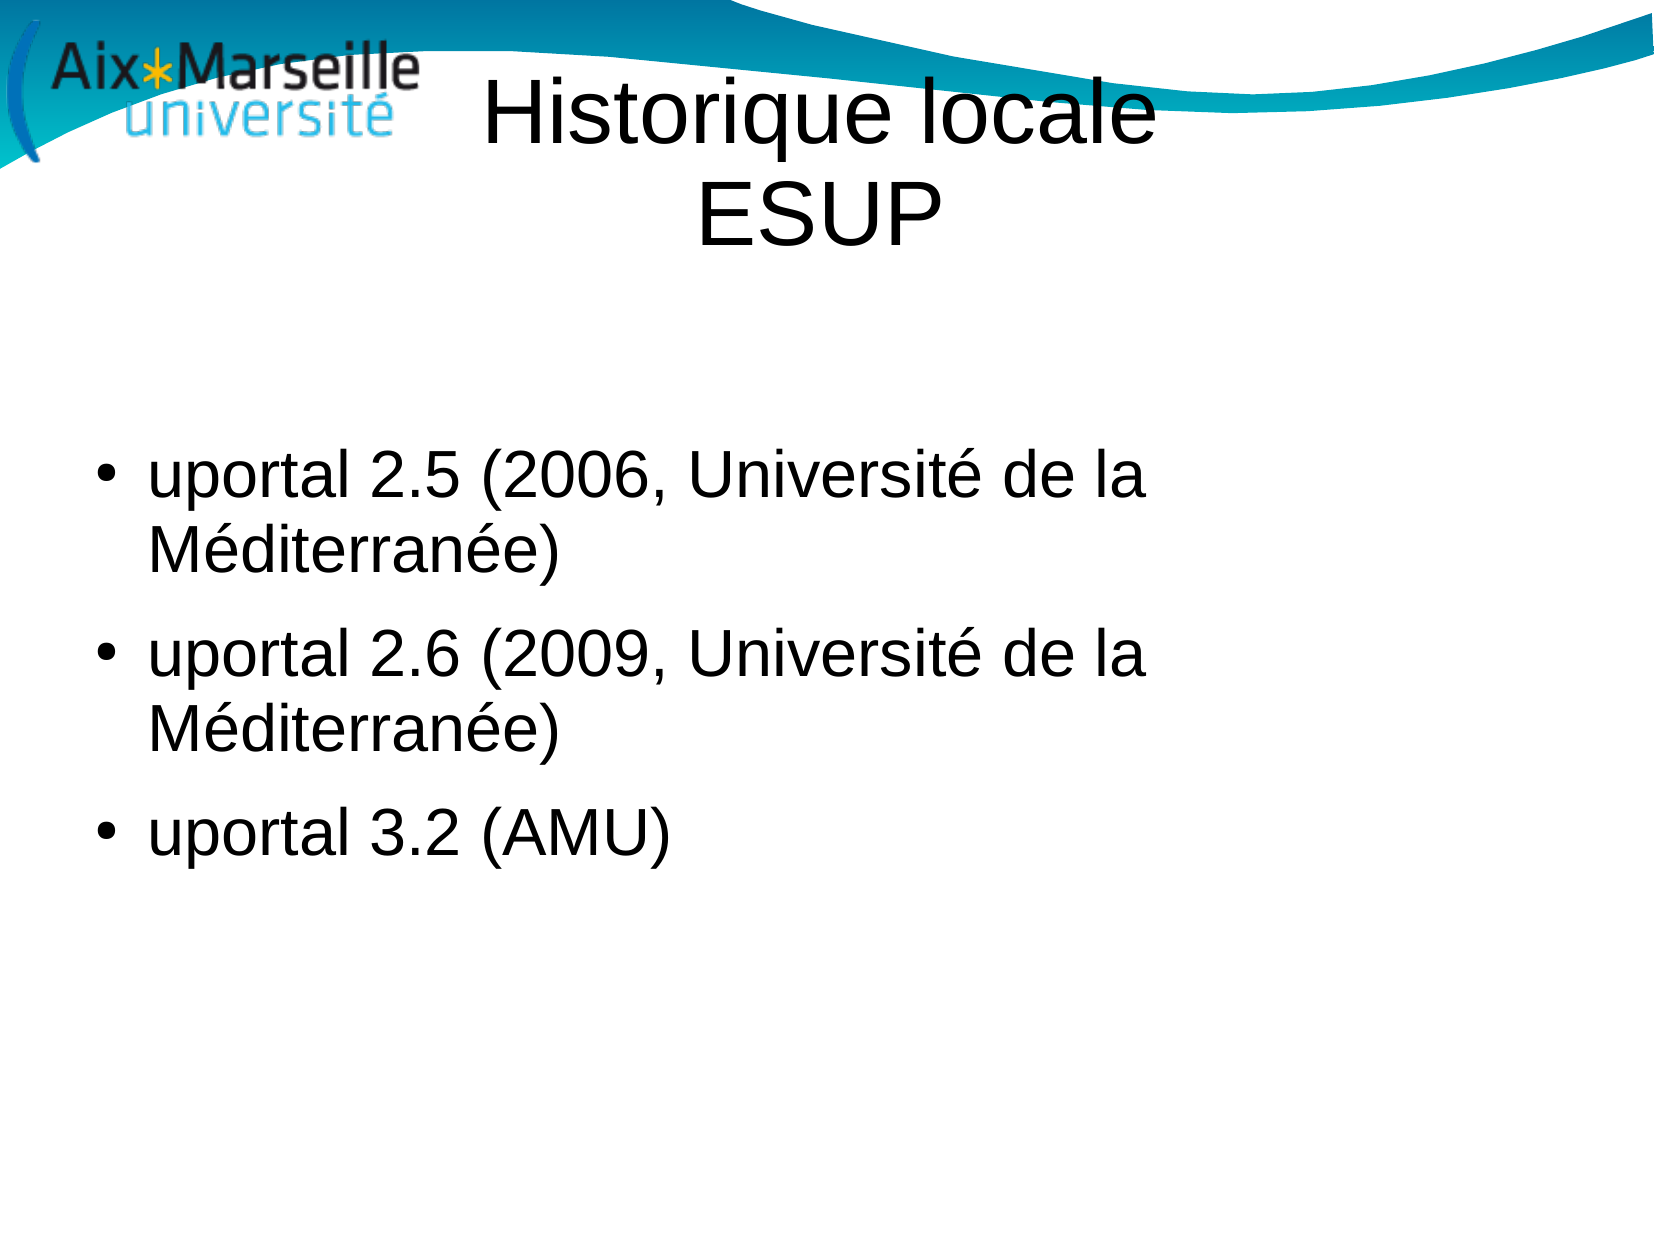

# Historique locale ESUP
uportal 2.5 (2006, Université de la Méditerranée)
uportal 2.6 (2009, Université de la Méditerranée)
uportal 3.2 (AMU)